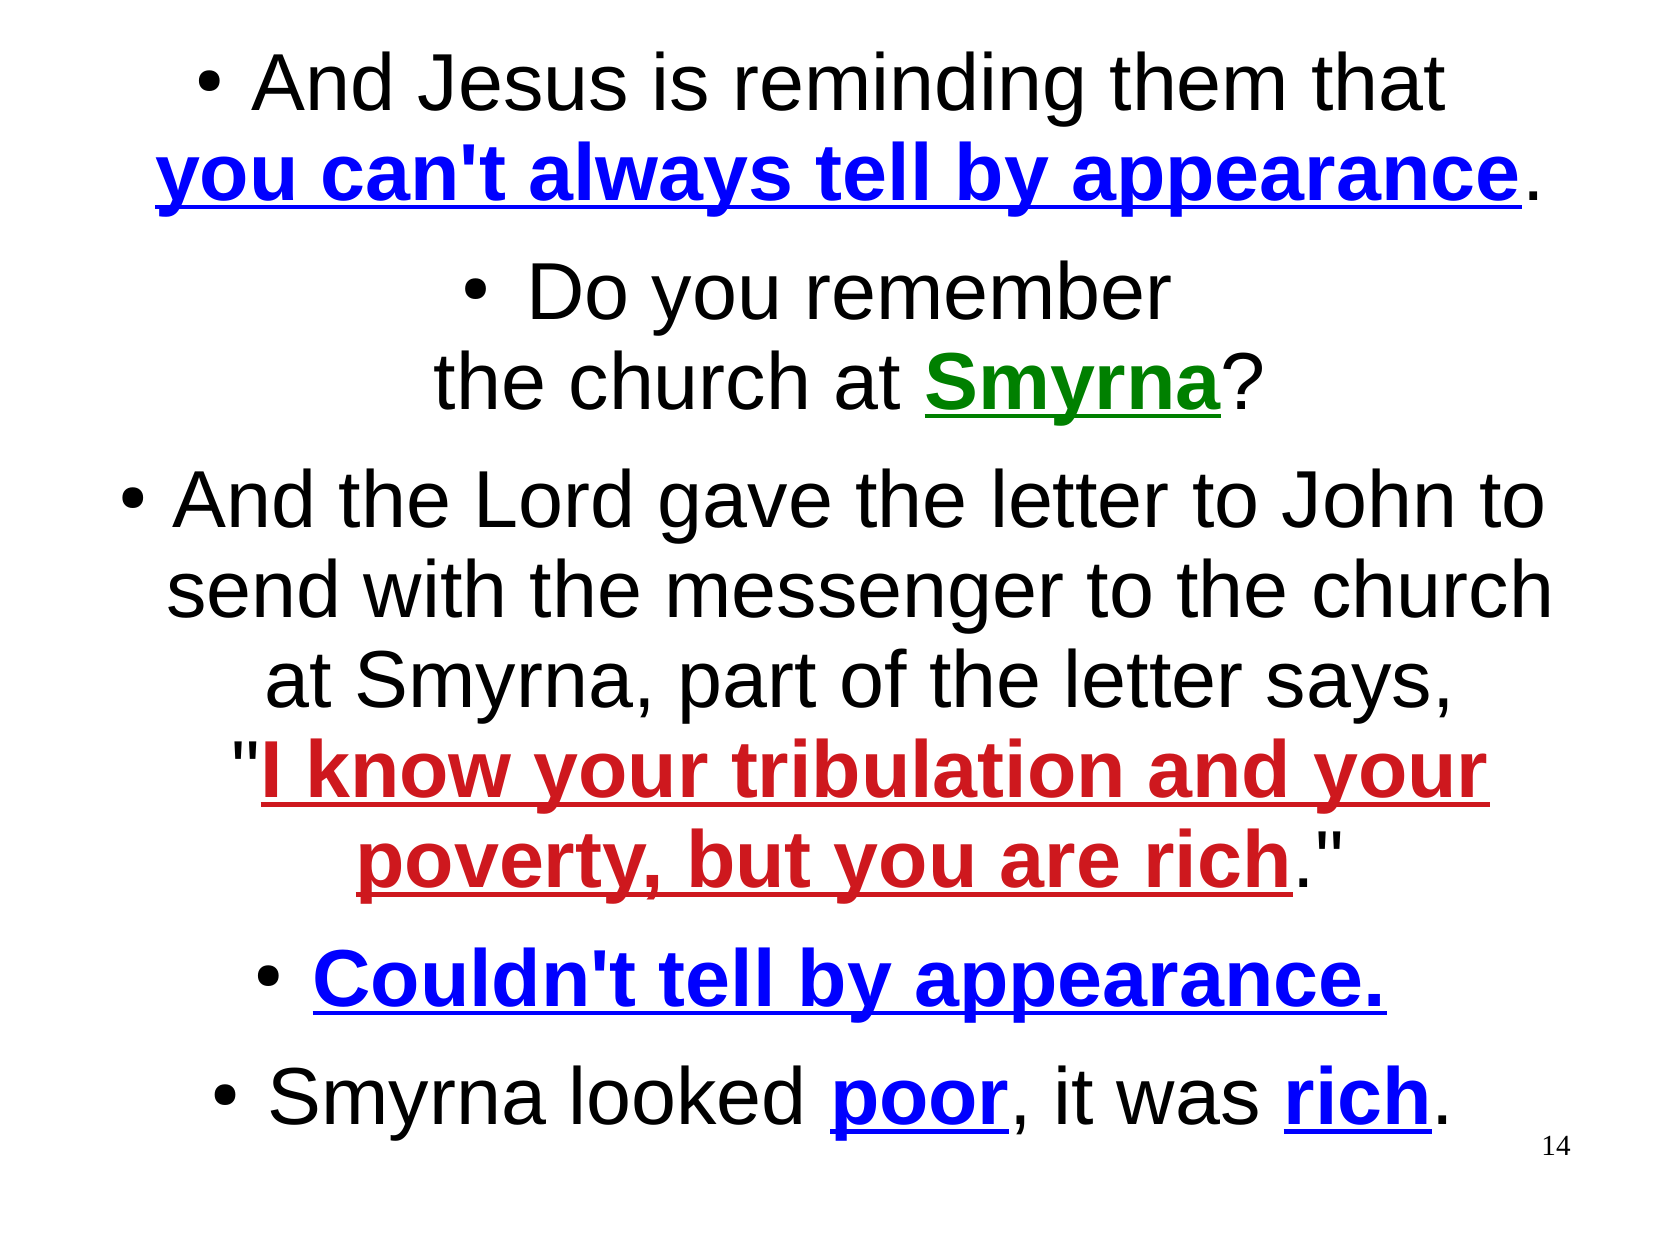

# And Jesus is reminding them that you can't always tell by appearance.
Do you remember
the church at Smyrna?
And the Lord gave the letter to John to send with the messenger to the church at Smyrna, part of the letter says,
"I know your tribulation and your poverty, but you are rich."
Couldn't tell by appearance.
Smyrna looked poor, it was rich.
14